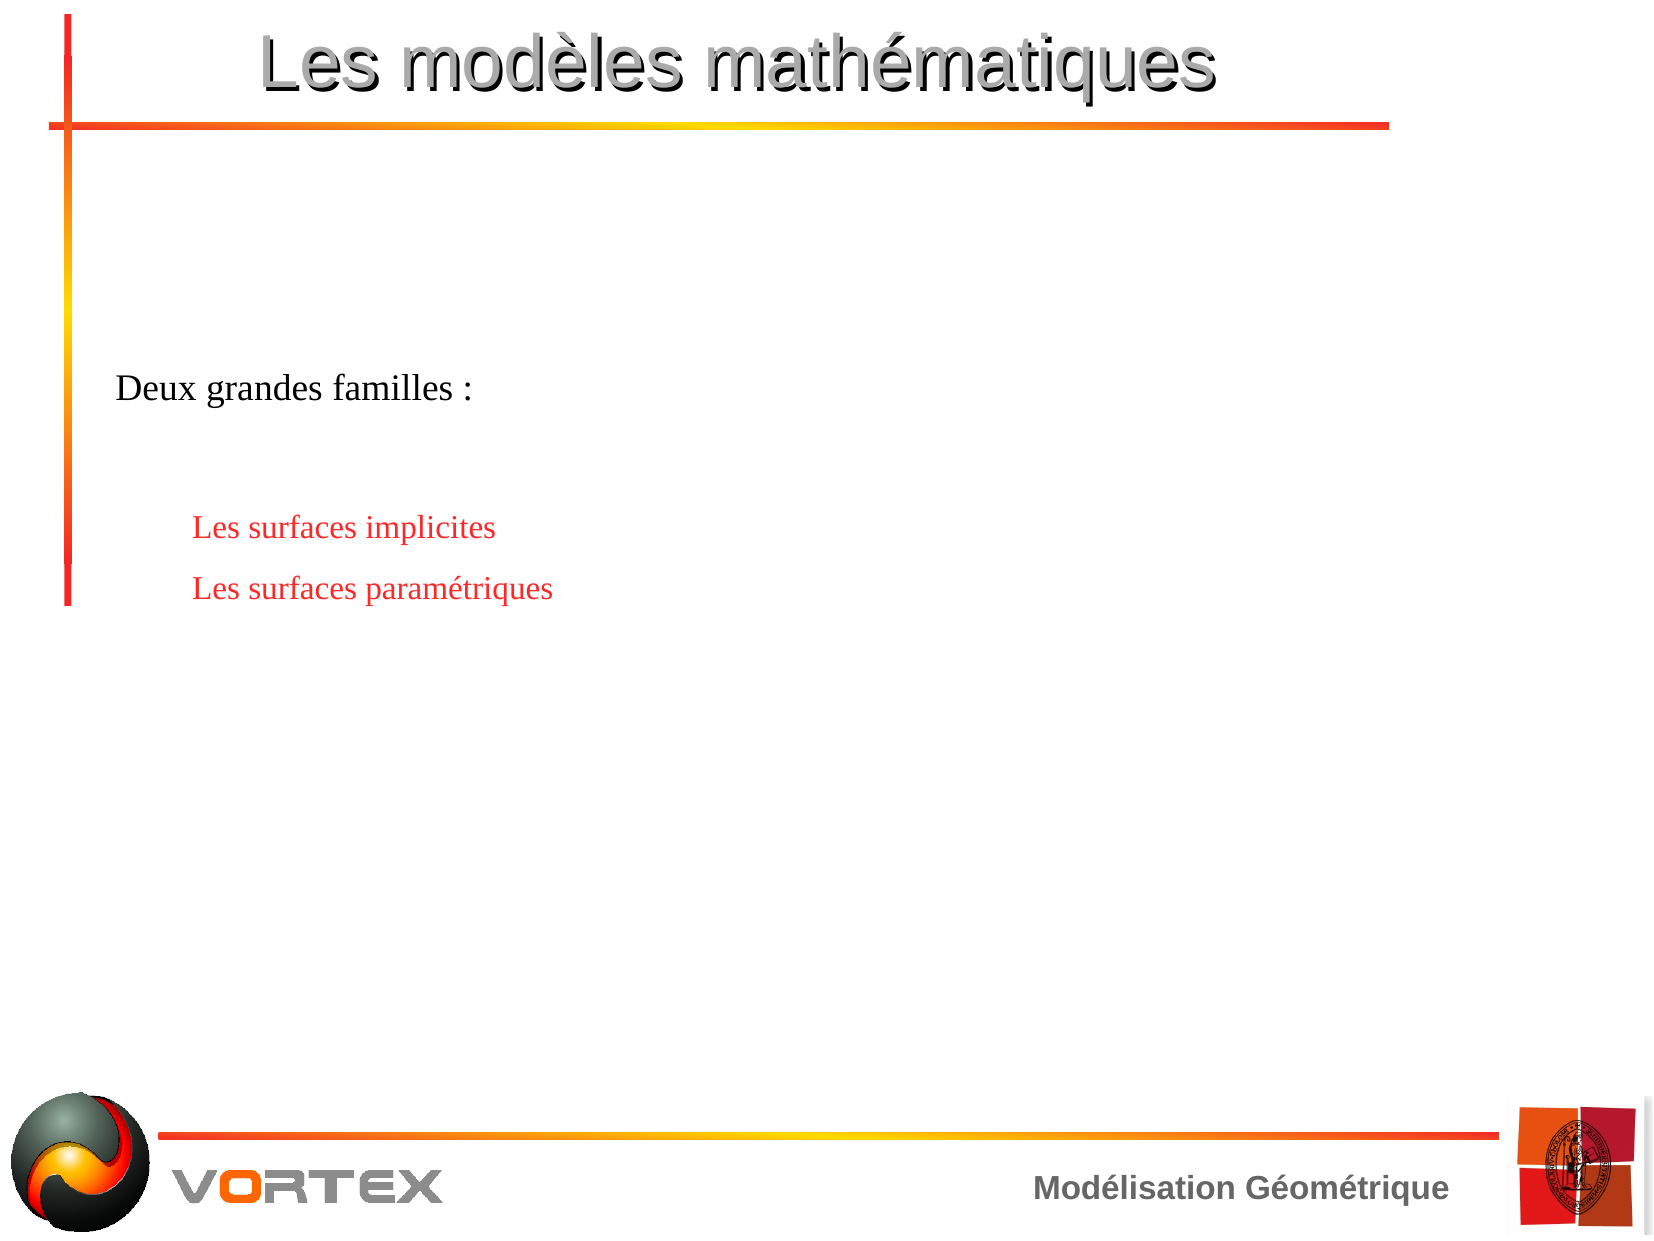

# Les modèles mathématiques
Deux grandes familles :
Les surfaces implicites
Les surfaces paramétriques